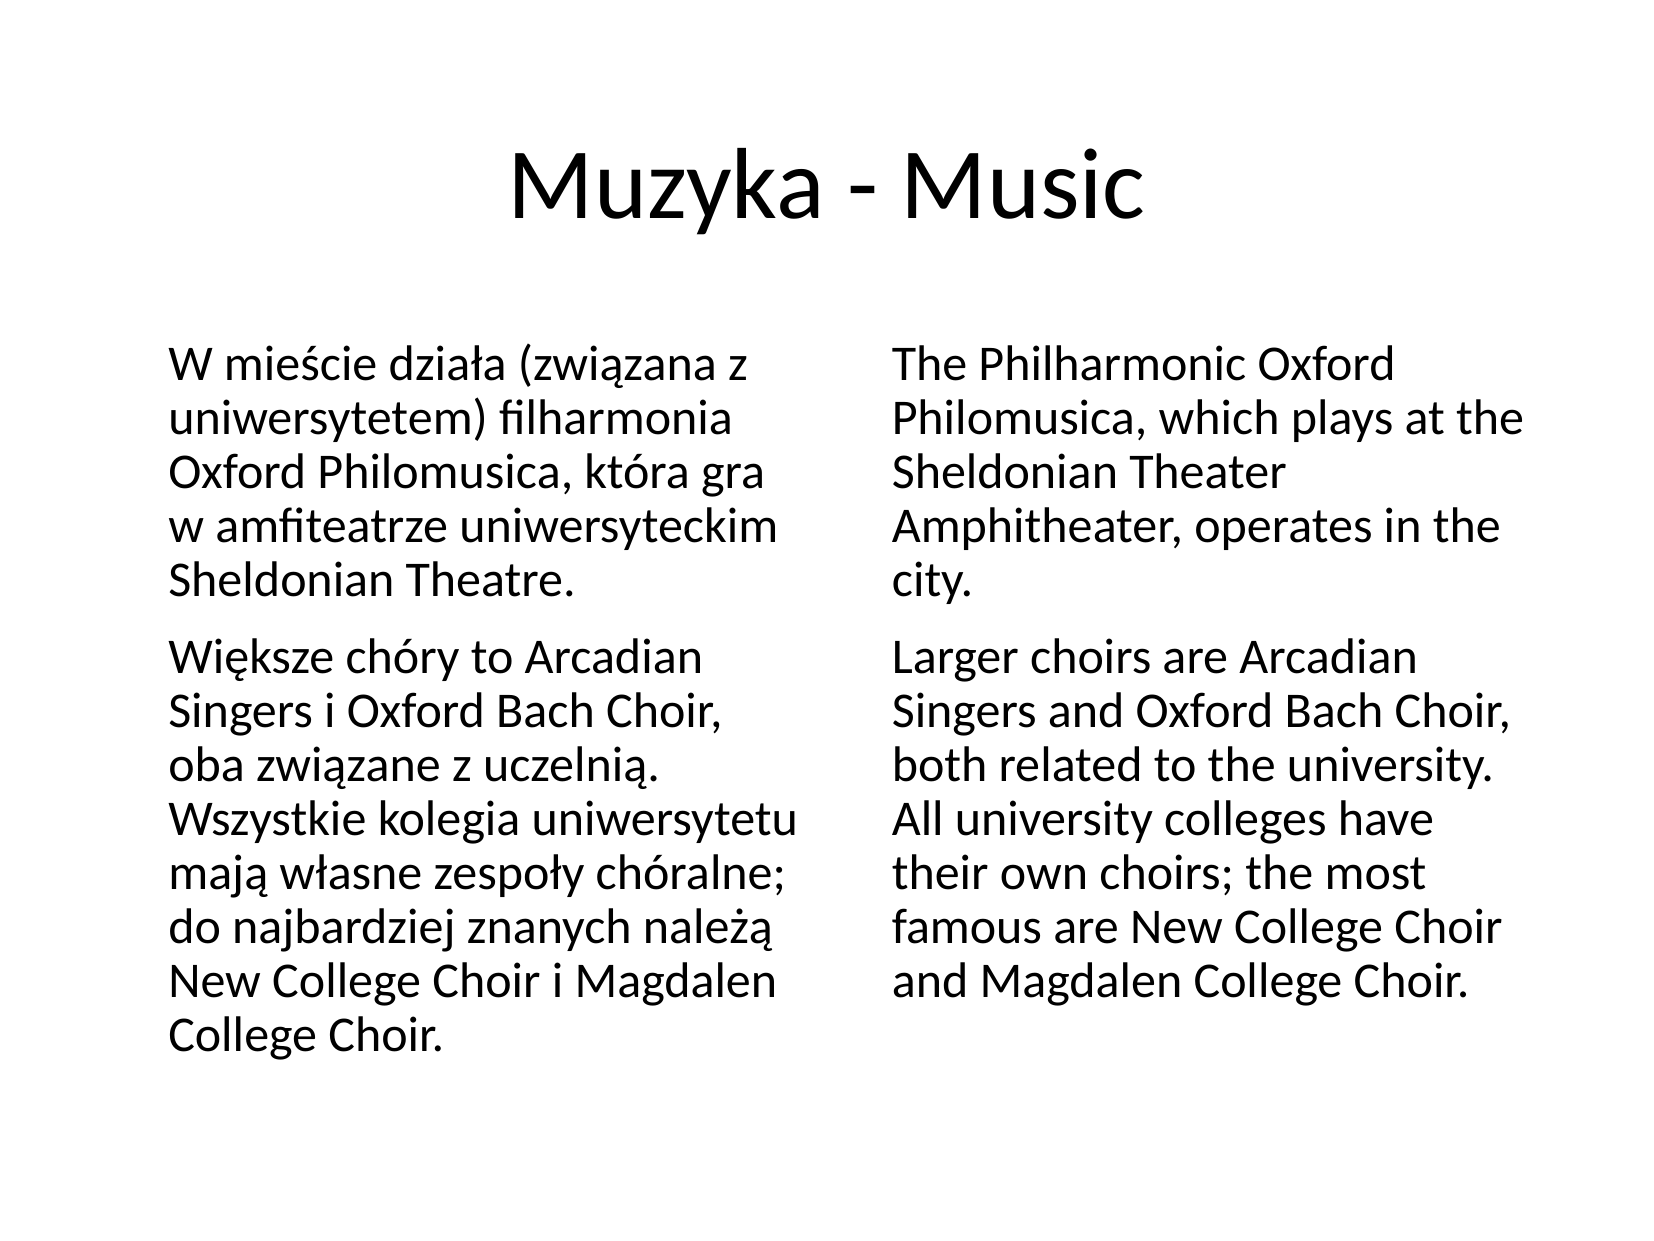

# Muzyka - Music
W mieście działa (związana z uniwersytetem) filharmonia Oxford Philomusica, która gra w amfiteatrze uniwersyteckim Sheldonian Theatre.
Większe chóry to Arcadian Singers i Oxford Bach Choir, oba związane z uczelnią. Wszystkie kolegia uniwersytetu mają własne zespoły chóralne; do najbardziej znanych należą New College Choir i Magdalen College Choir.
The Philharmonic Oxford Philomusica, which plays at the Sheldonian Theater Amphitheater, operates in the city.
Larger choirs are Arcadian Singers and Oxford Bach Choir, both related to the university. All university colleges have their own choirs; the most famous are New College Choir and Magdalen College Choir.